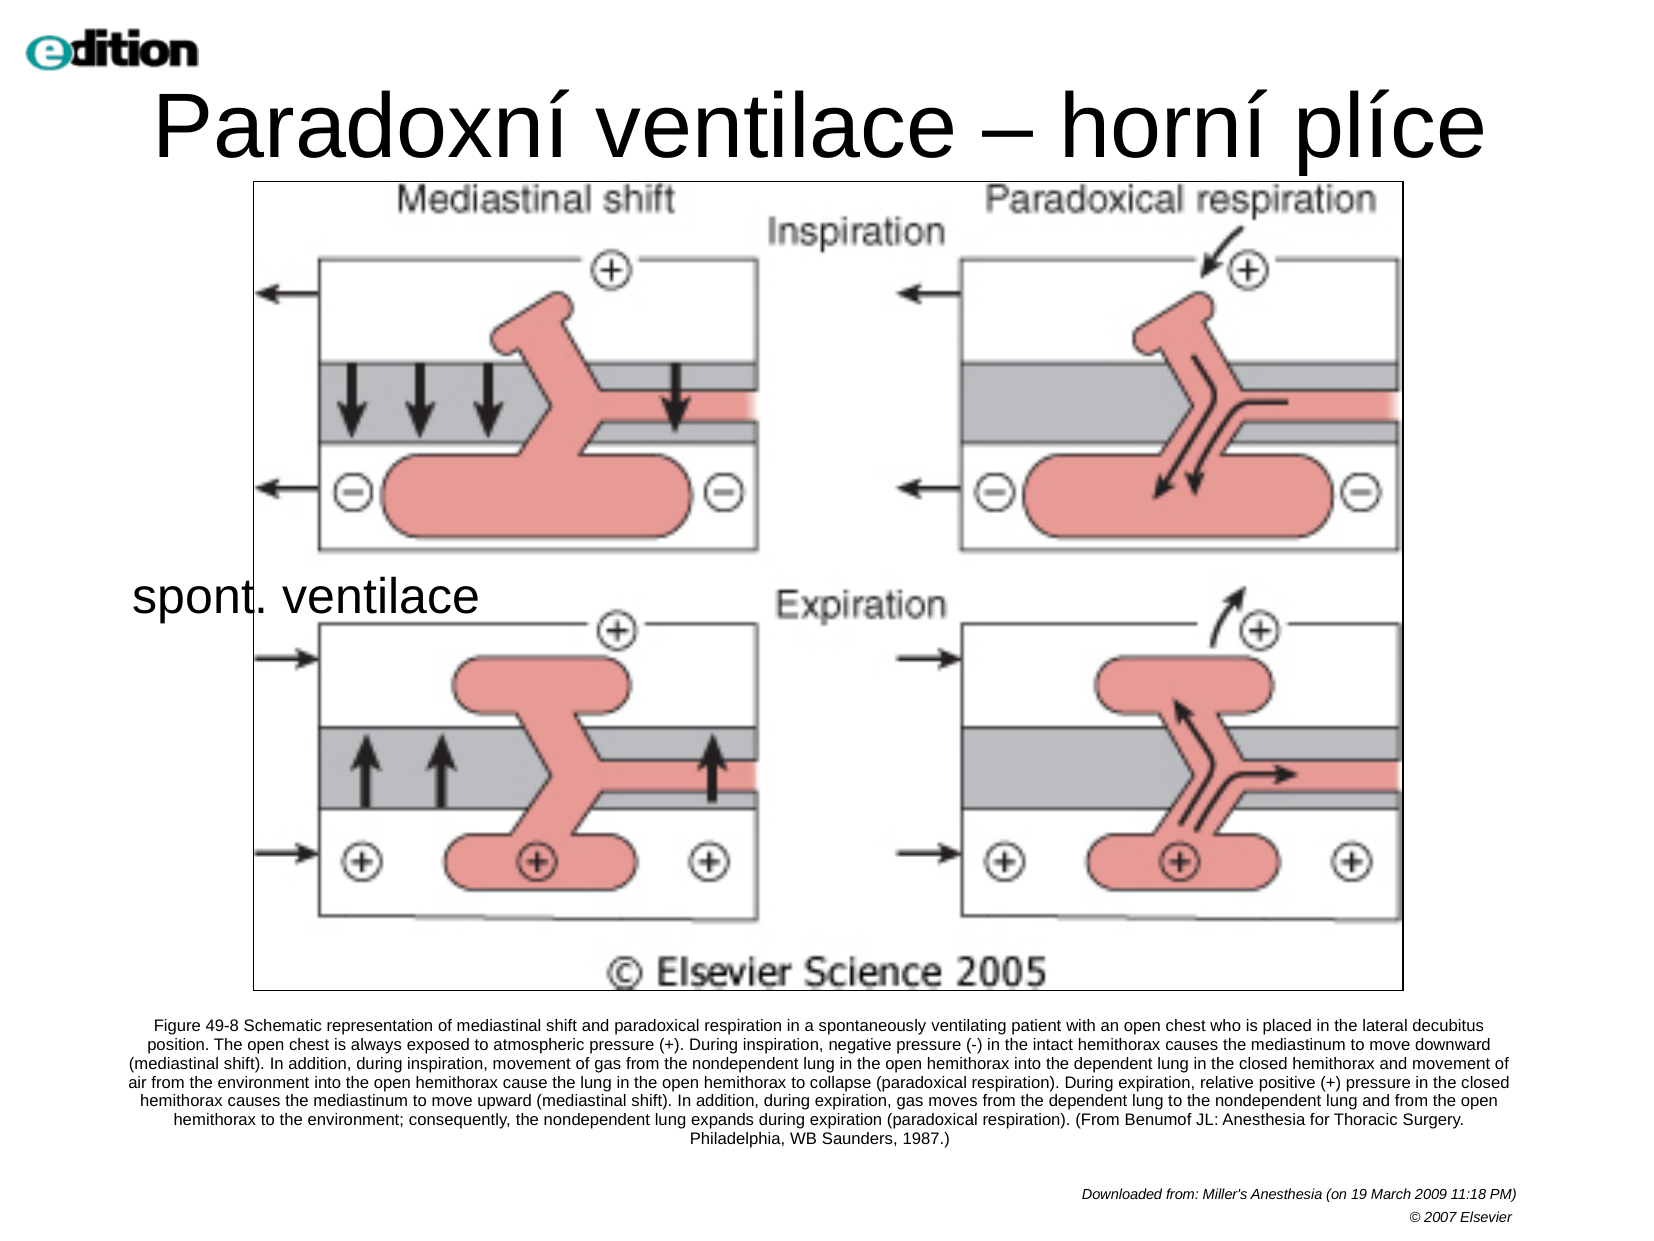

# Paradoxní ventilace – horní plíce
spont. ventilace
Figure 49-8 Schematic representation of mediastinal shift and paradoxical respiration in a spontaneously ventilating patient with an open chest who is placed in the lateral decubitus position. The open chest is always exposed to atmospheric pressure (+). During inspiration, negative pressure (-) in the intact hemithorax causes the mediastinum to move downward (mediastinal shift). In addition, during inspiration, movement of gas from the nondependent lung in the open hemithorax into the dependent lung in the closed hemithorax and movement of air from the environment into the open hemithorax cause the lung in the open hemithorax to collapse (paradoxical respiration). During expiration, relative positive (+) pressure in the closed hemithorax causes the mediastinum to move upward (mediastinal shift). In addition, during expiration, gas moves from the dependent lung to the nondependent lung and from the open hemithorax to the environment; consequently, the nondependent lung expands during expiration (paradoxical respiration). (From Benumof JL: Anesthesia for Thoracic Surgery. Philadelphia, WB Saunders, 1987.)
Downloaded from: Miller's Anesthesia (on 19 March 2009 11:18 PM)
© 2007 Elsevier